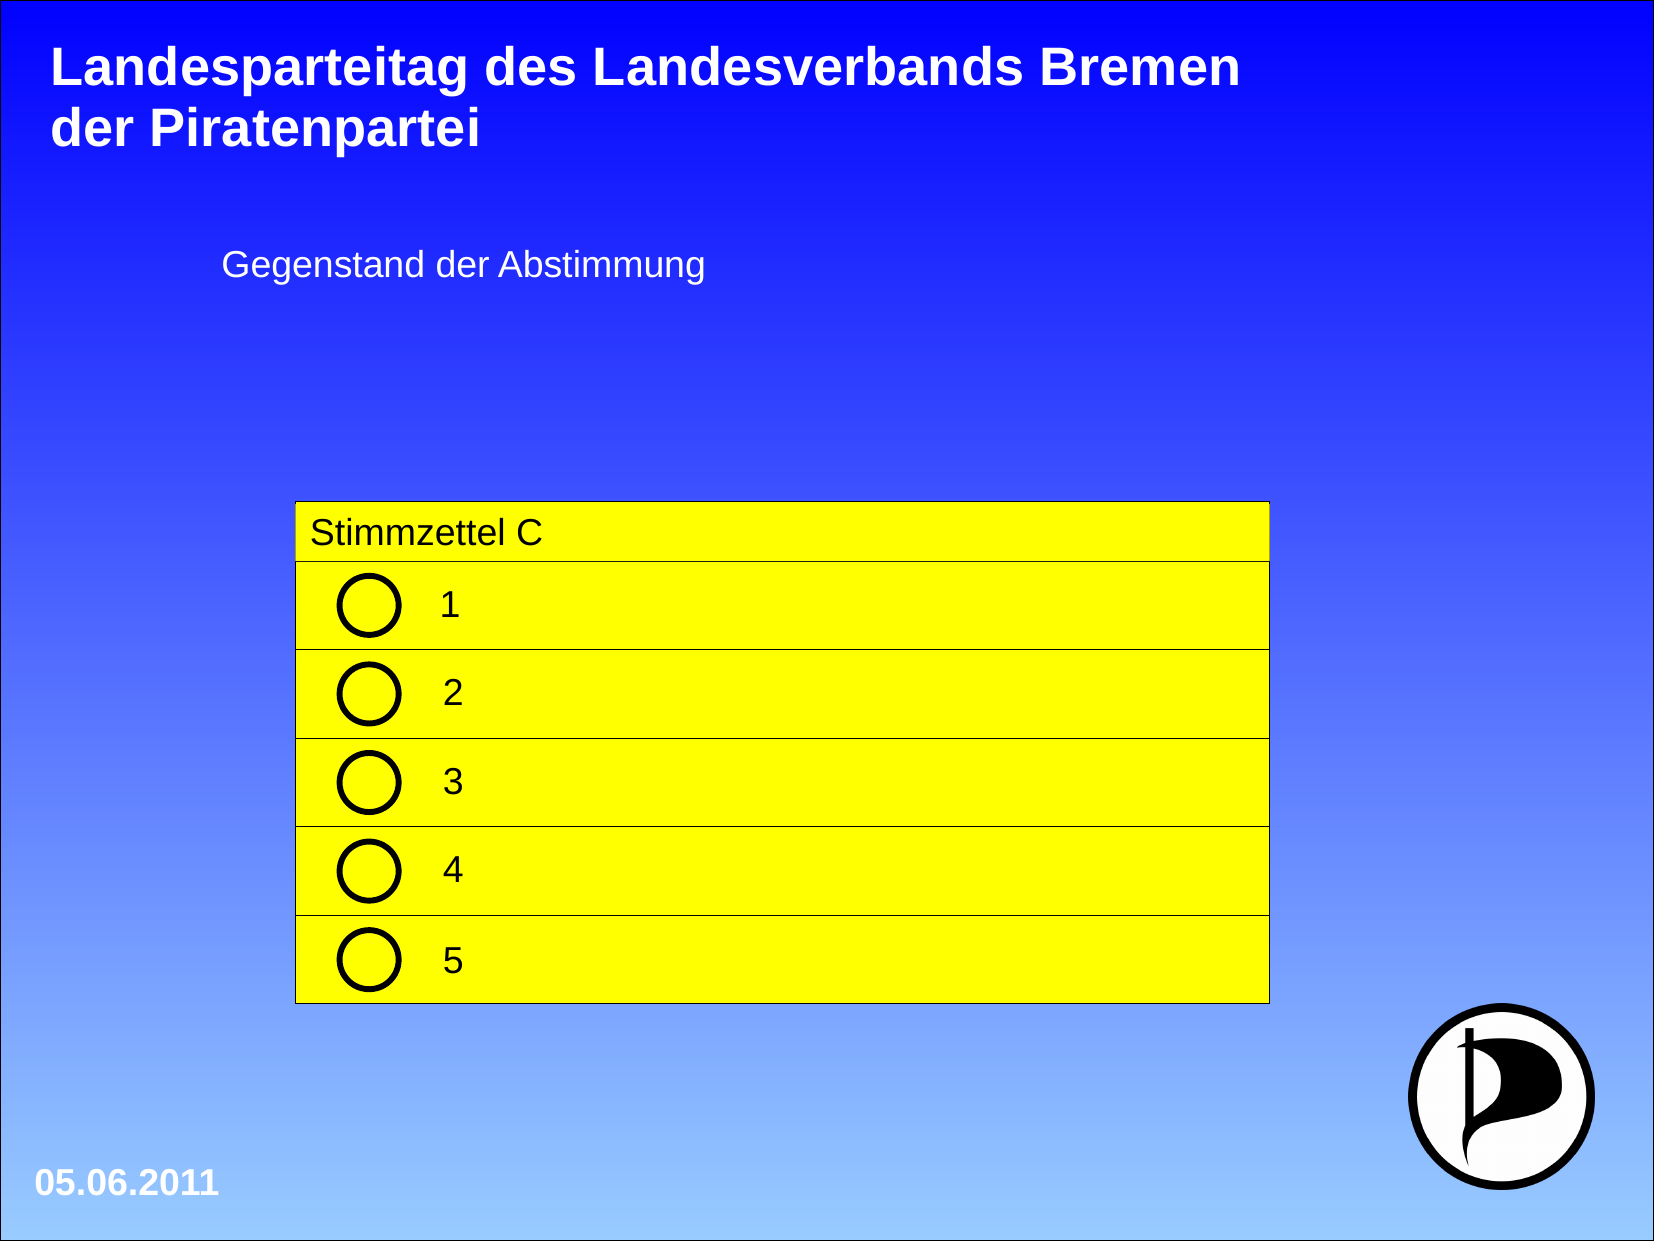

Gegenstand der Abstimmung
Stimmzettel C
1
2
3
4
5